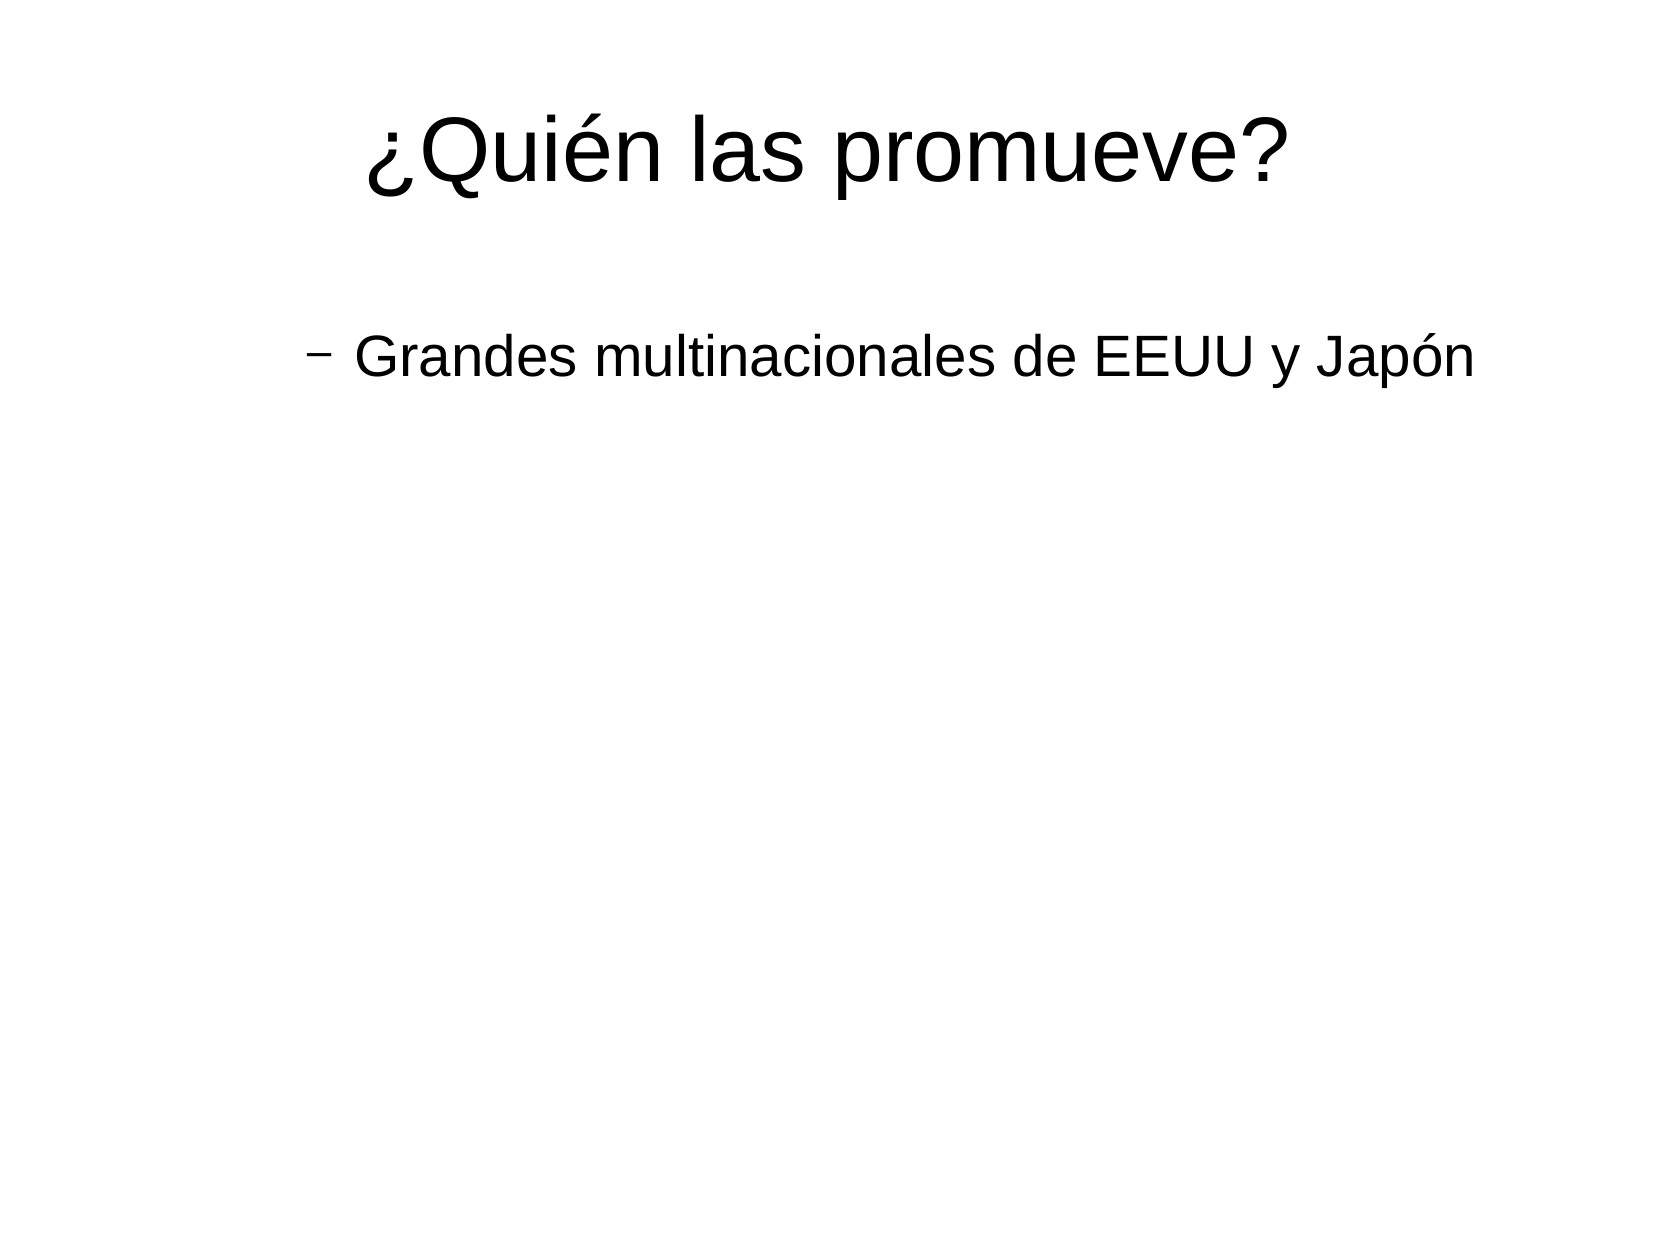

# ¿Quién las promueve?
Grandes multinacionales de EEUU y Japón